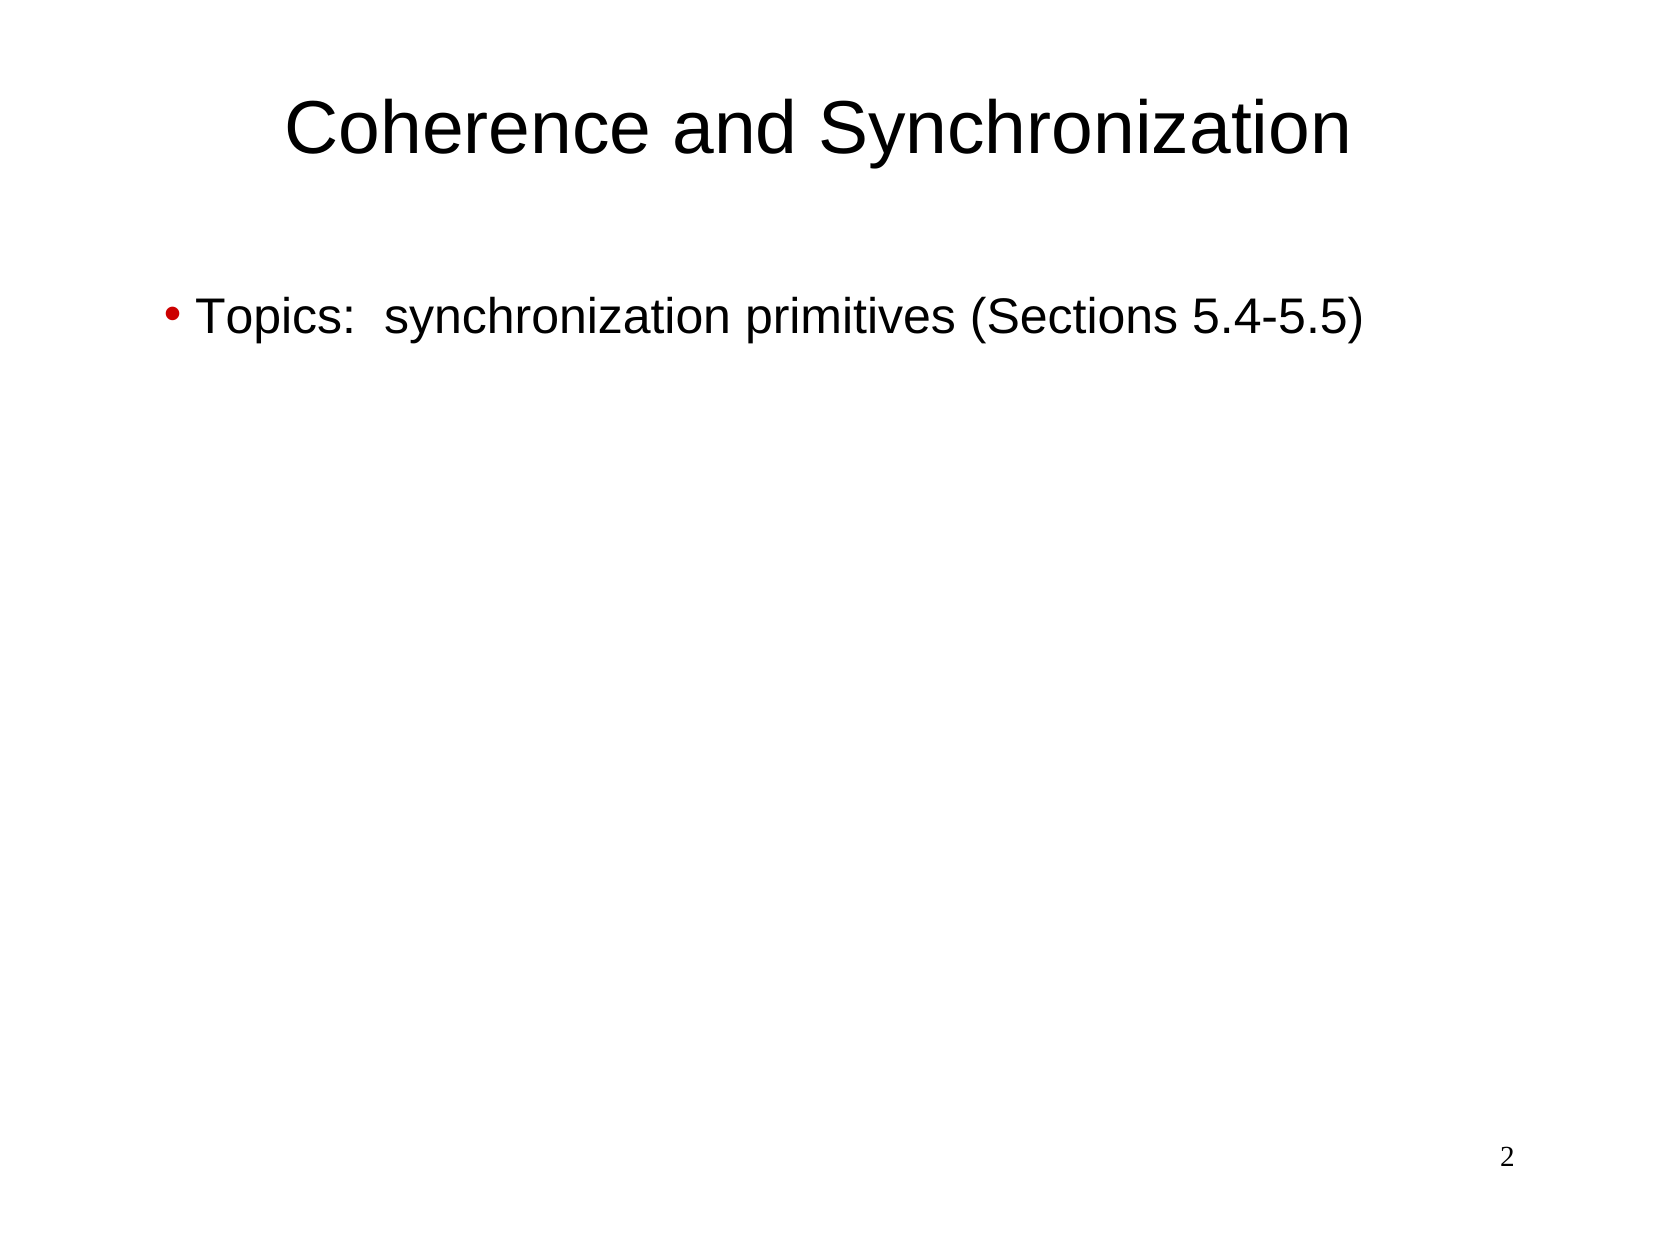

Coherence and Synchronization
 Topics: synchronization primitives (Sections 5.4-5.5)